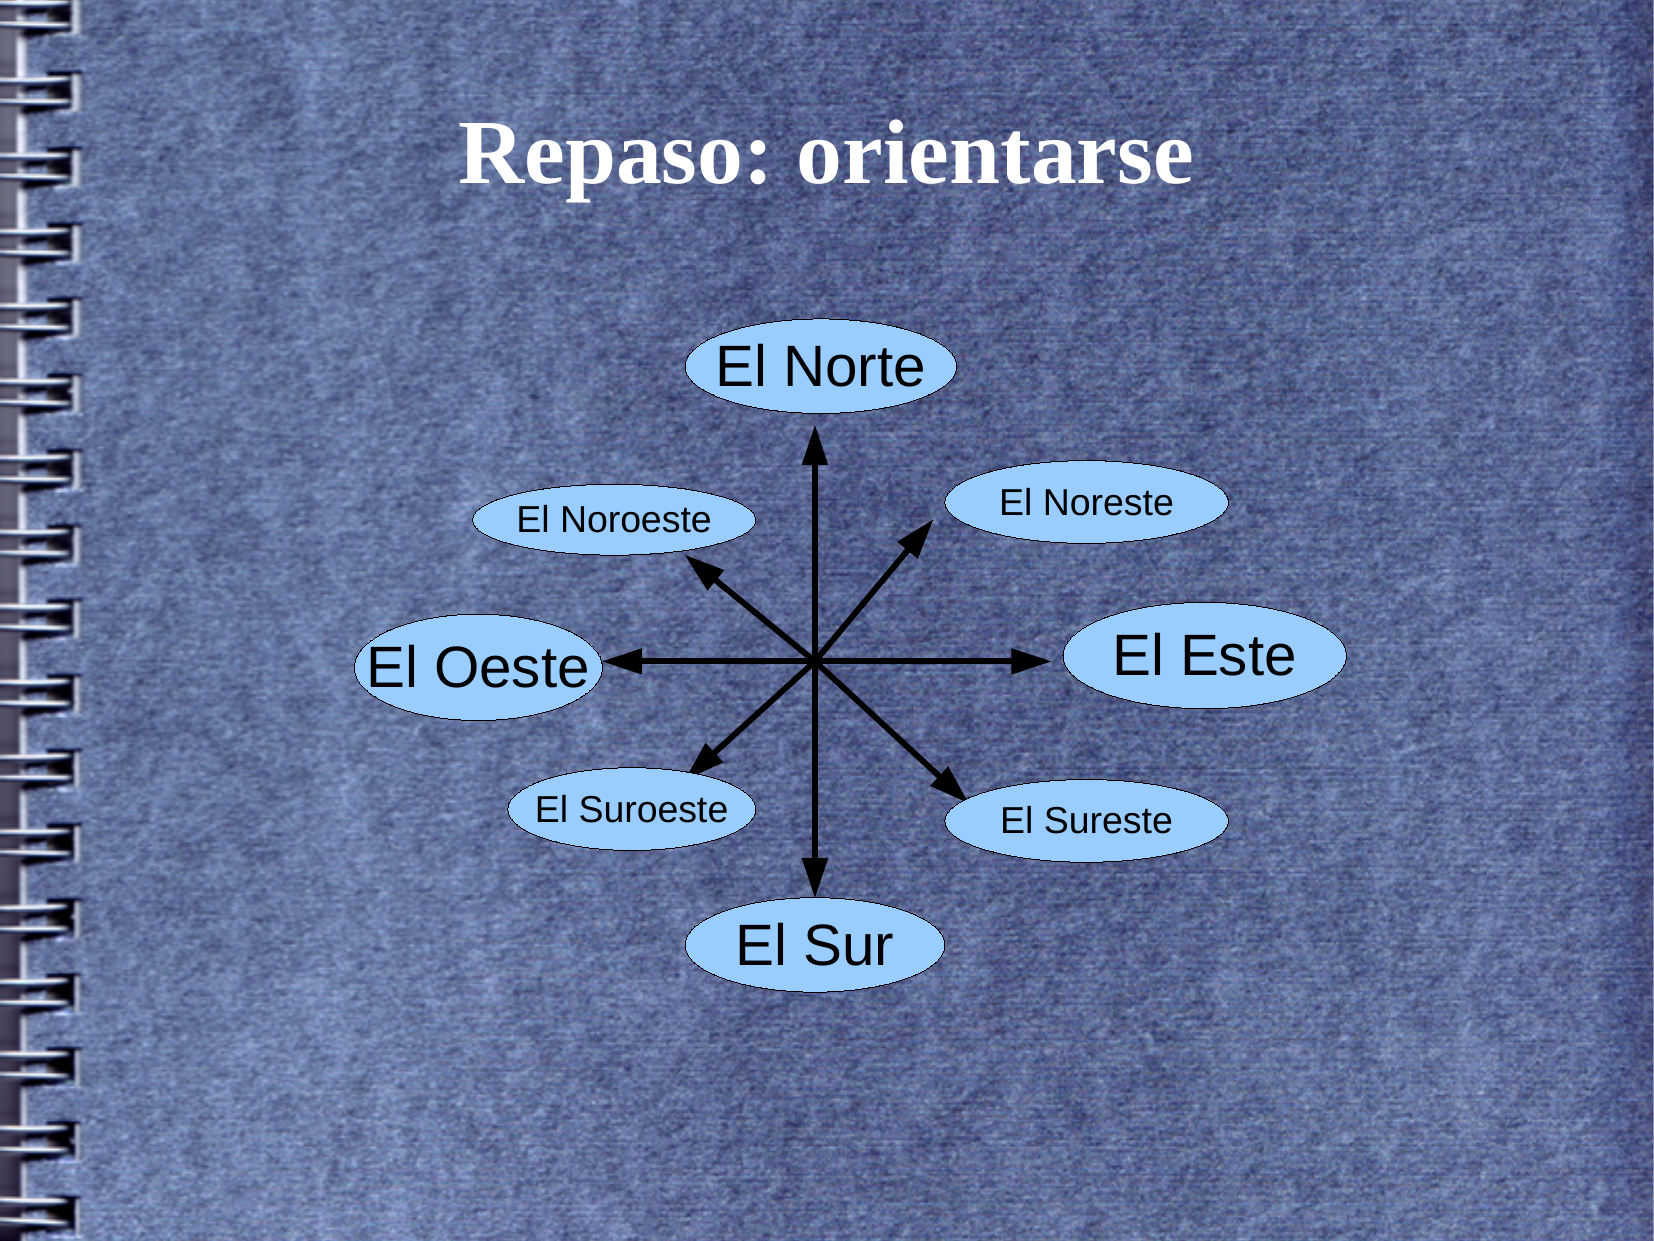

# Repaso: orientarse
El Norte
El Noreste
El Noroeste
El Este
El Oeste
El Suroeste
El Sureste
El Sur